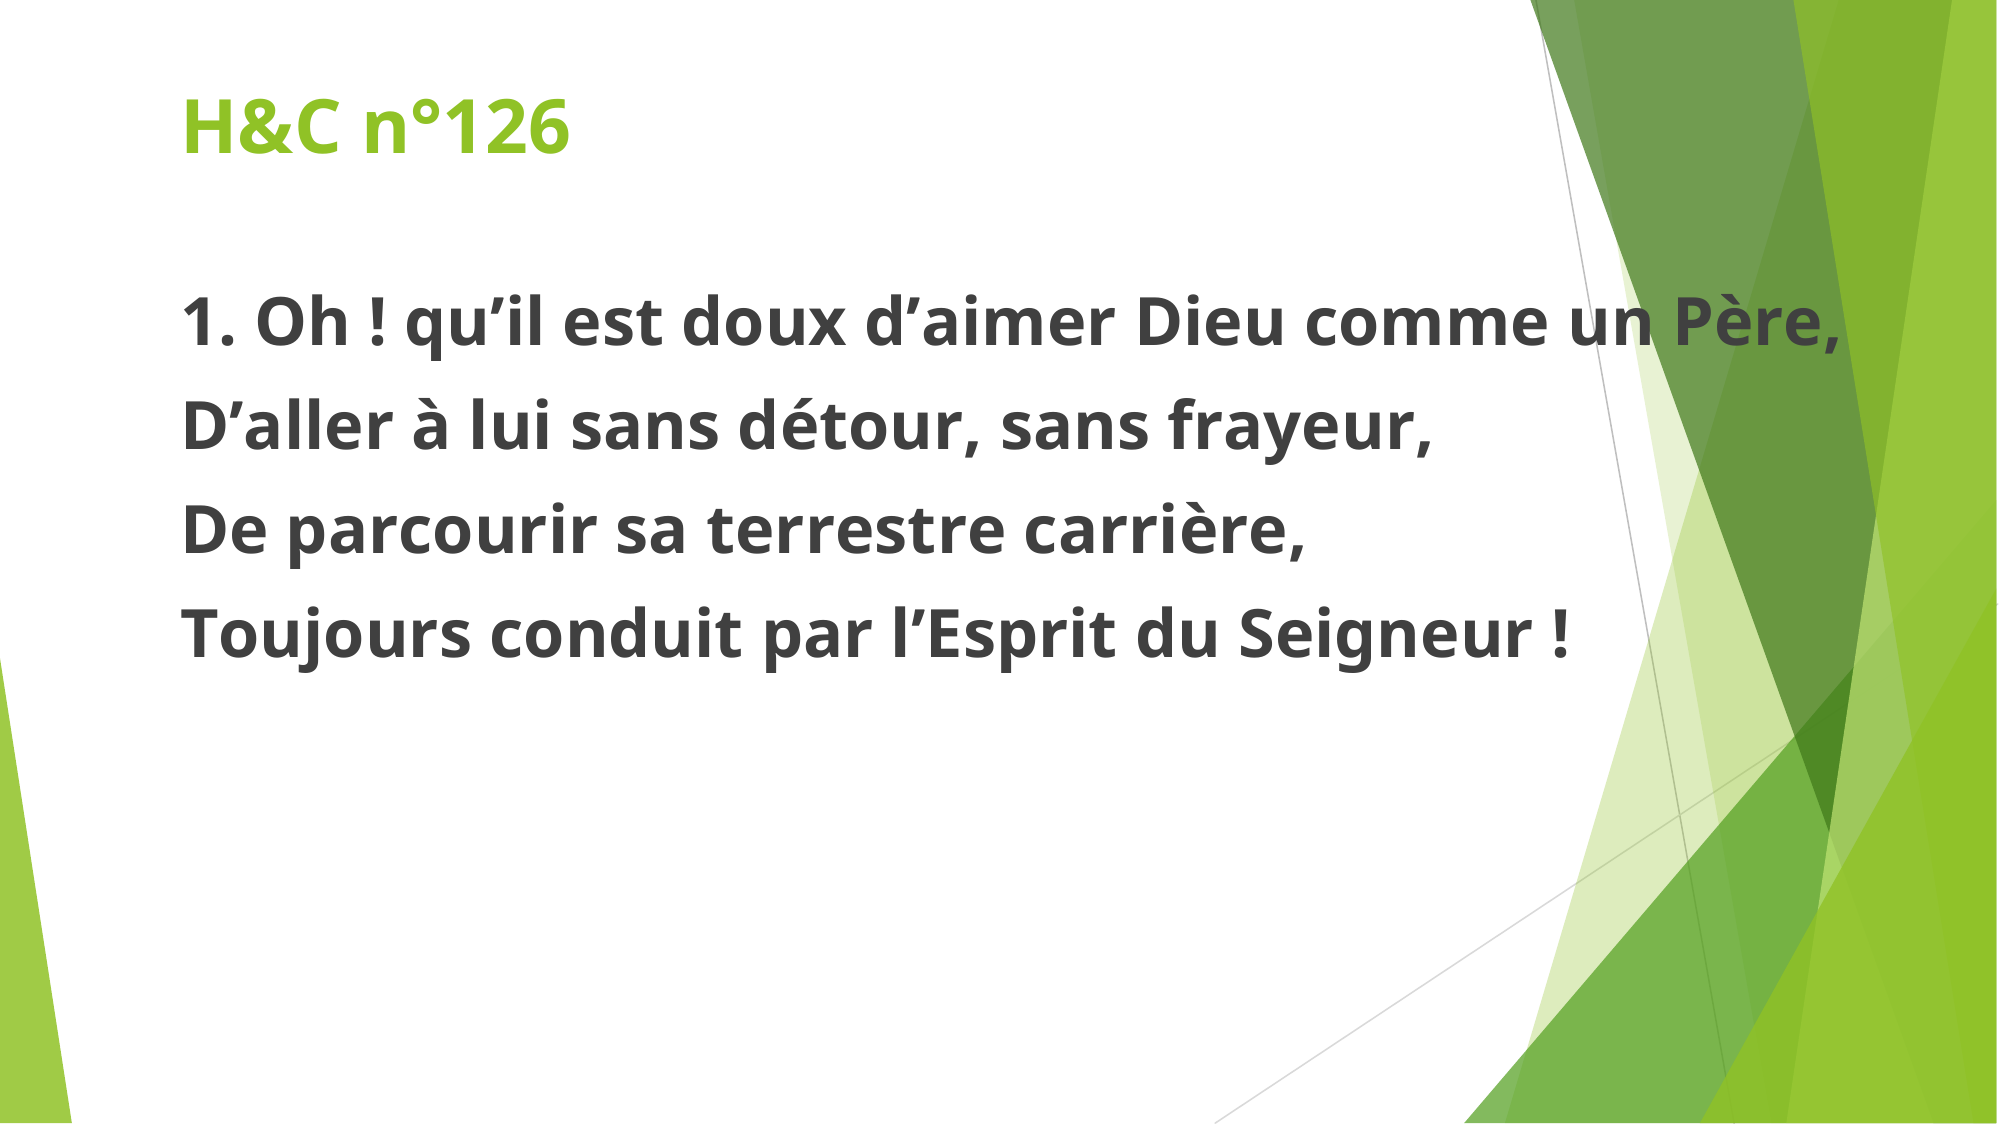

H&C n°126
1. Oh ! qu’il est doux d’aimer Dieu comme un Père,
D’aller à lui sans détour, sans frayeur,
De parcourir sa terrestre carrière,
Toujours conduit par l’Esprit du Seigneur !